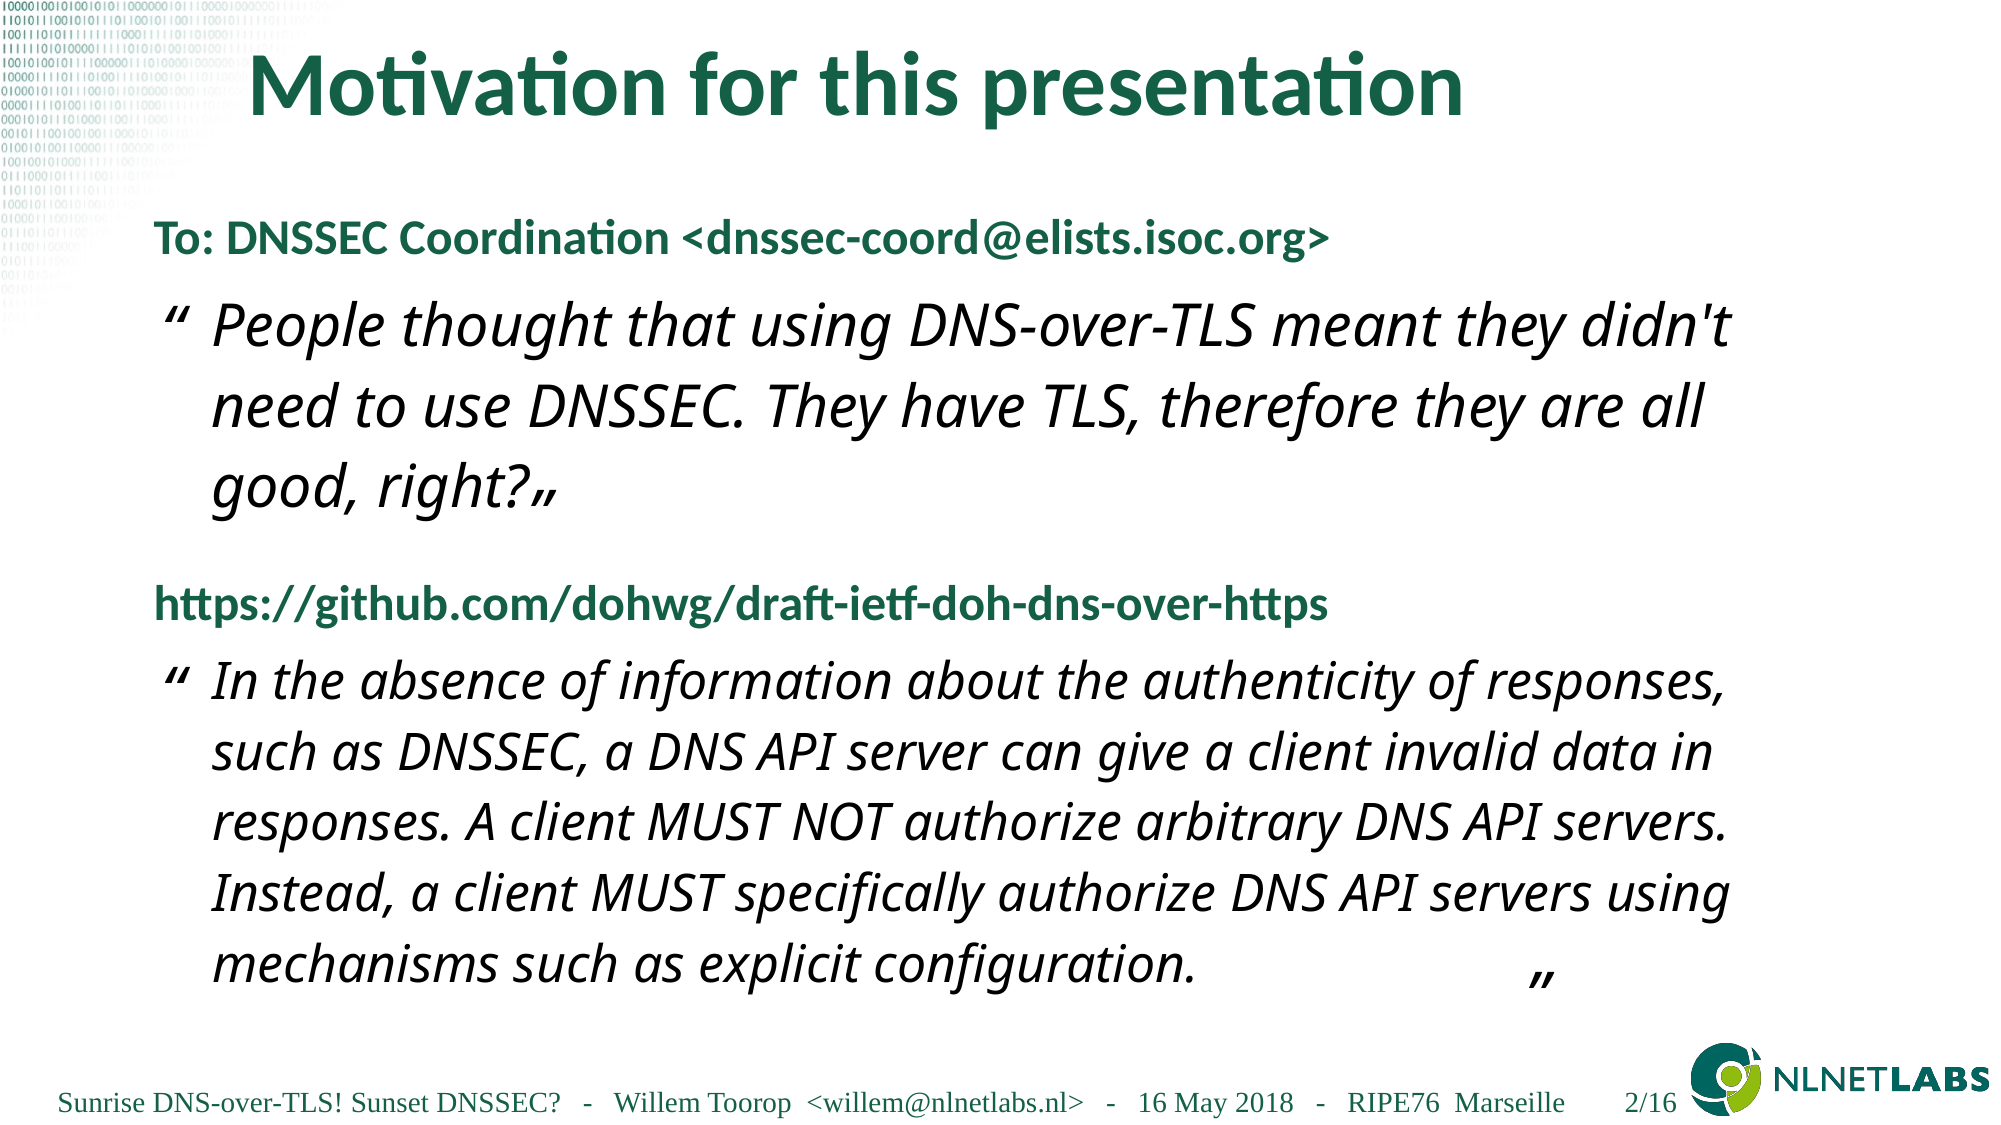

# Motivation for this presentation
To: DNSSEC Coordination <dnssec-coord@elists.isoc.org>
People thought that using DNS-over-TLS meant they didn't need to use DNSSEC. They have TLS, therefore they are all good, right?
“
”
https://github.com/dohwg/draft-ietf-doh-dns-over-https
“
In the absence of information about the authenticity of responses, such as DNSSEC, a DNS API server can give a client invalid data in responses. A client MUST NOT authorize arbitrary DNS API servers. Instead, a client MUST specifically authorize DNS API servers using mechanisms such as explicit configuration.
”
Sunrise DNS-over-TLS! Sunset DNSSEC? - Willem Toorop <willem@nlnetlabs.nl> - 16 May 2018 - RIPE76 Marseille
2